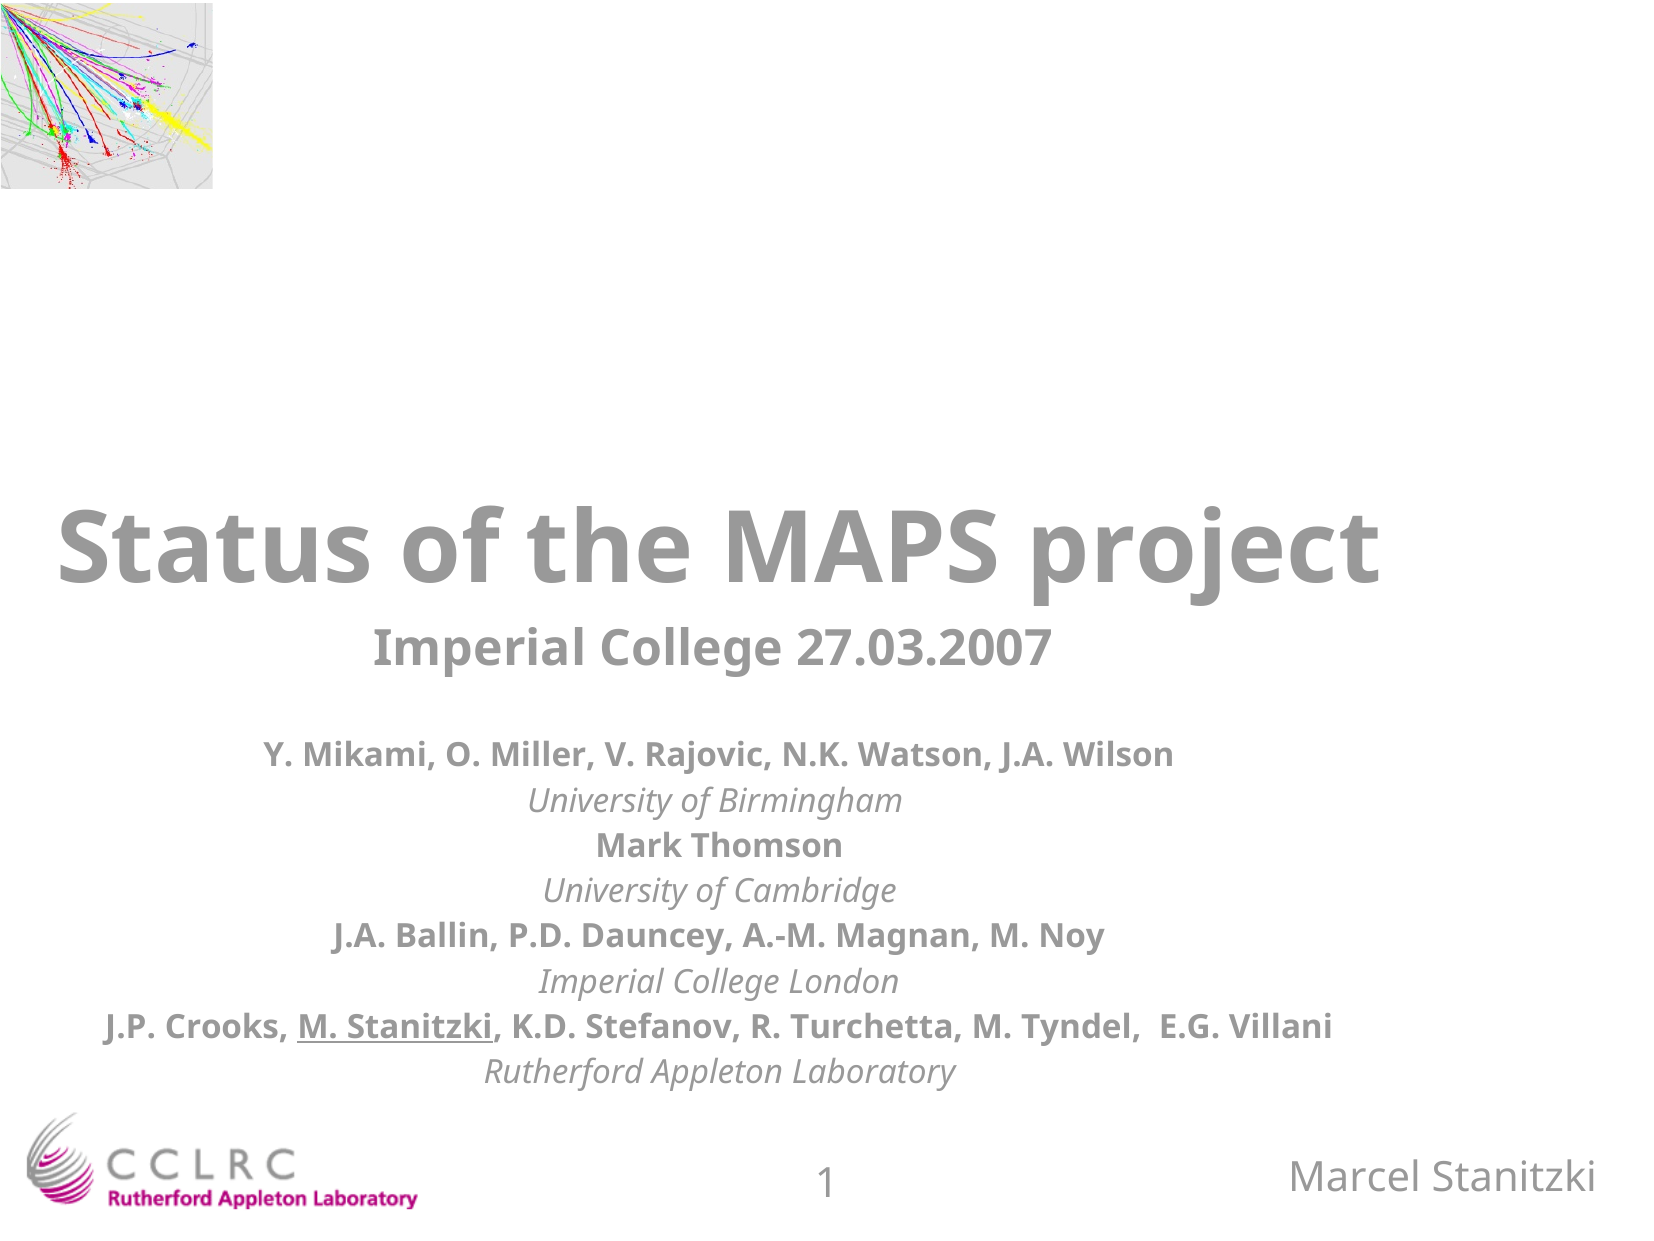

Status of the MAPS project
Imperial College 27.03.2007
Y. Mikami, O. Miller, V. Rajovic, N.K. Watson, J.A. Wilson
University of Birmingham
Mark Thomson
University of Cambridge
J.A. Ballin, P.D. Dauncey, A.-M. Magnan, M. Noy
Imperial College London
J.P. Crooks, M. Stanitzki, K.D. Stefanov, R. Turchetta, M. Tyndel, E.G. Villani
Rutherford Appleton Laboratory